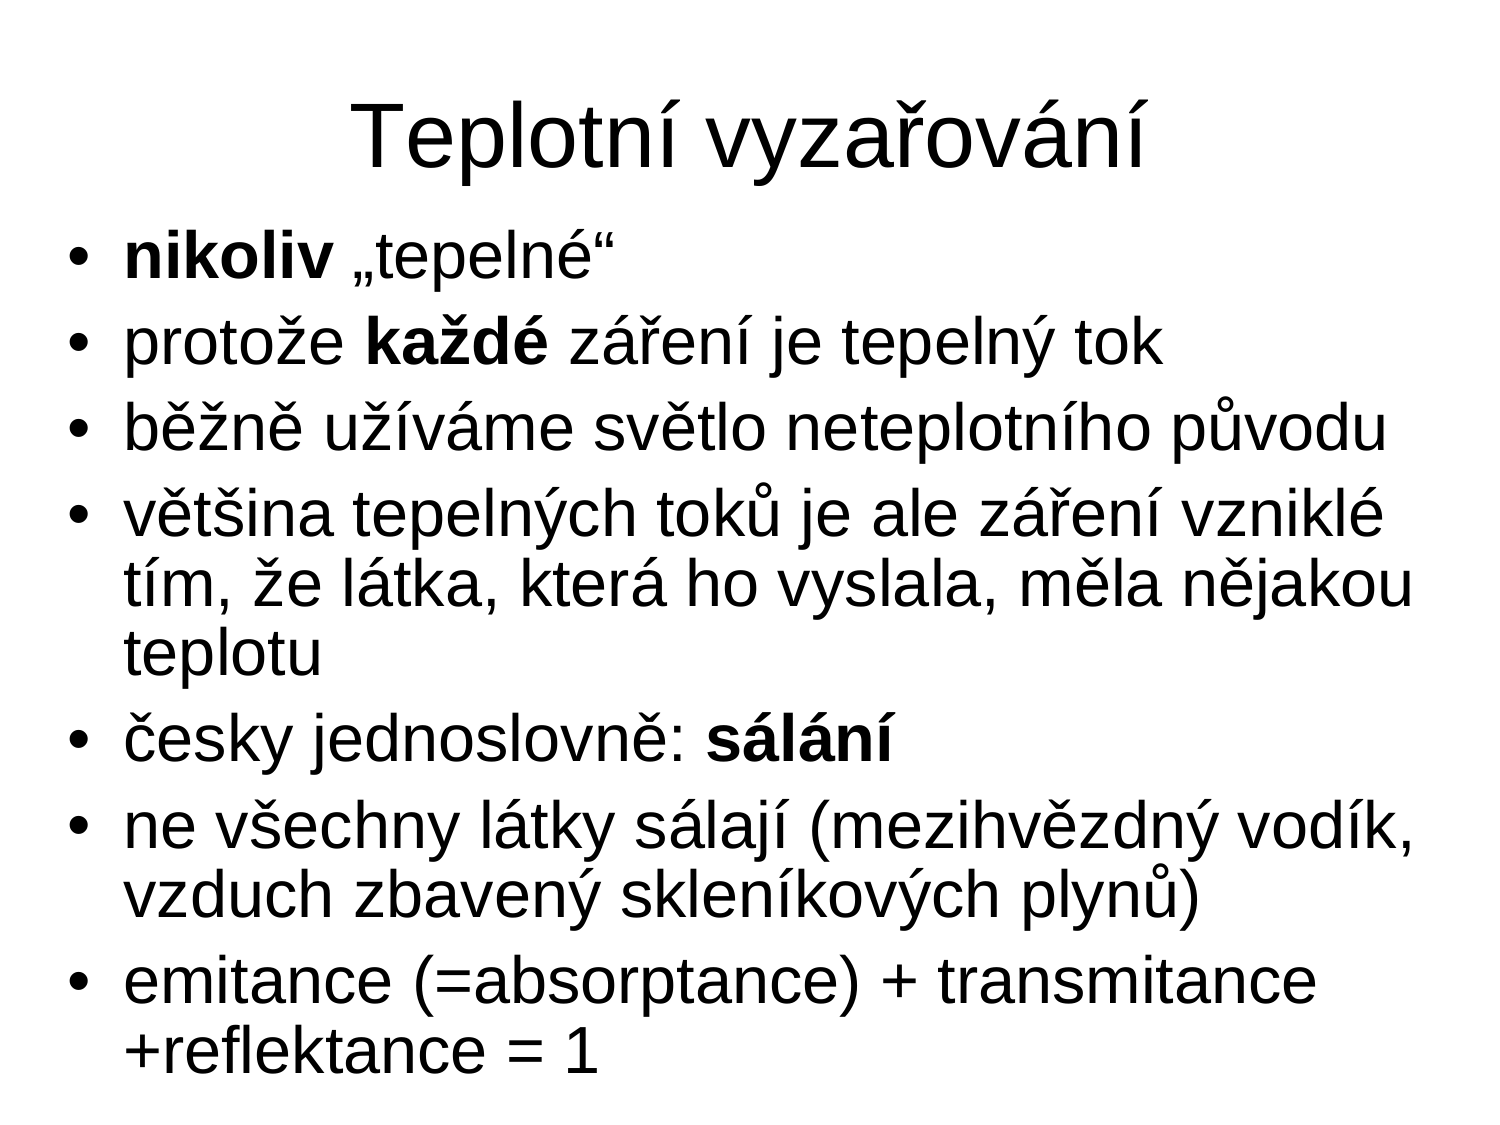

# Teplotní vyzařování
nikoliv „tepelné“
protože každé záření je tepelný tok
běžně užíváme světlo neteplotního původu
většina tepelných toků je ale záření vzniklé tím, že látka, která ho vyslala, měla nějakou teplotu
česky jednoslovně: sálání
ne všechny látky sálají (mezihvězdný vodík, vzduch zbavený skleníkových plynů)
emitance (=absorptance) + transmitance +reflektance = 1